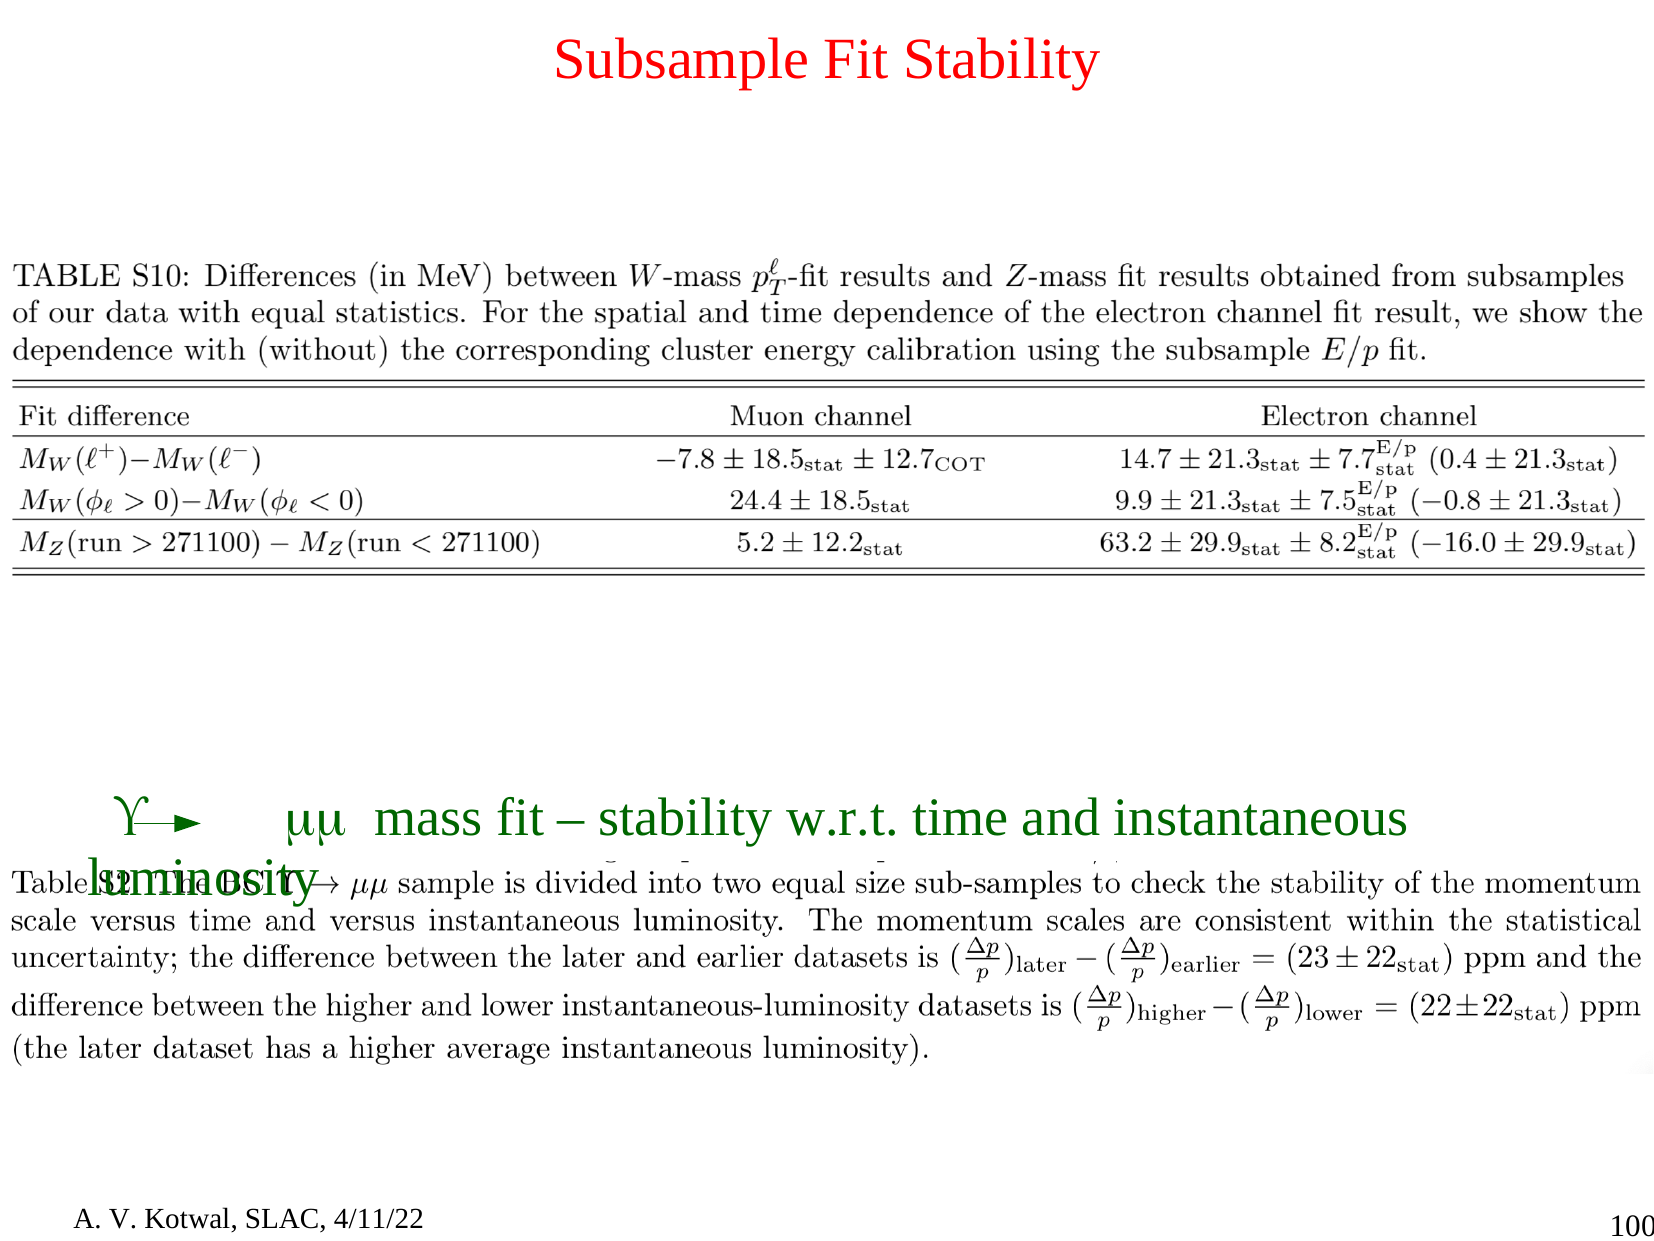

# Subsample Fit Stability
 ϒ μμ mass fit – stability w.r.t. time and instantaneous luminosity
A. V. Kotwal, SLAC, 4/11/22